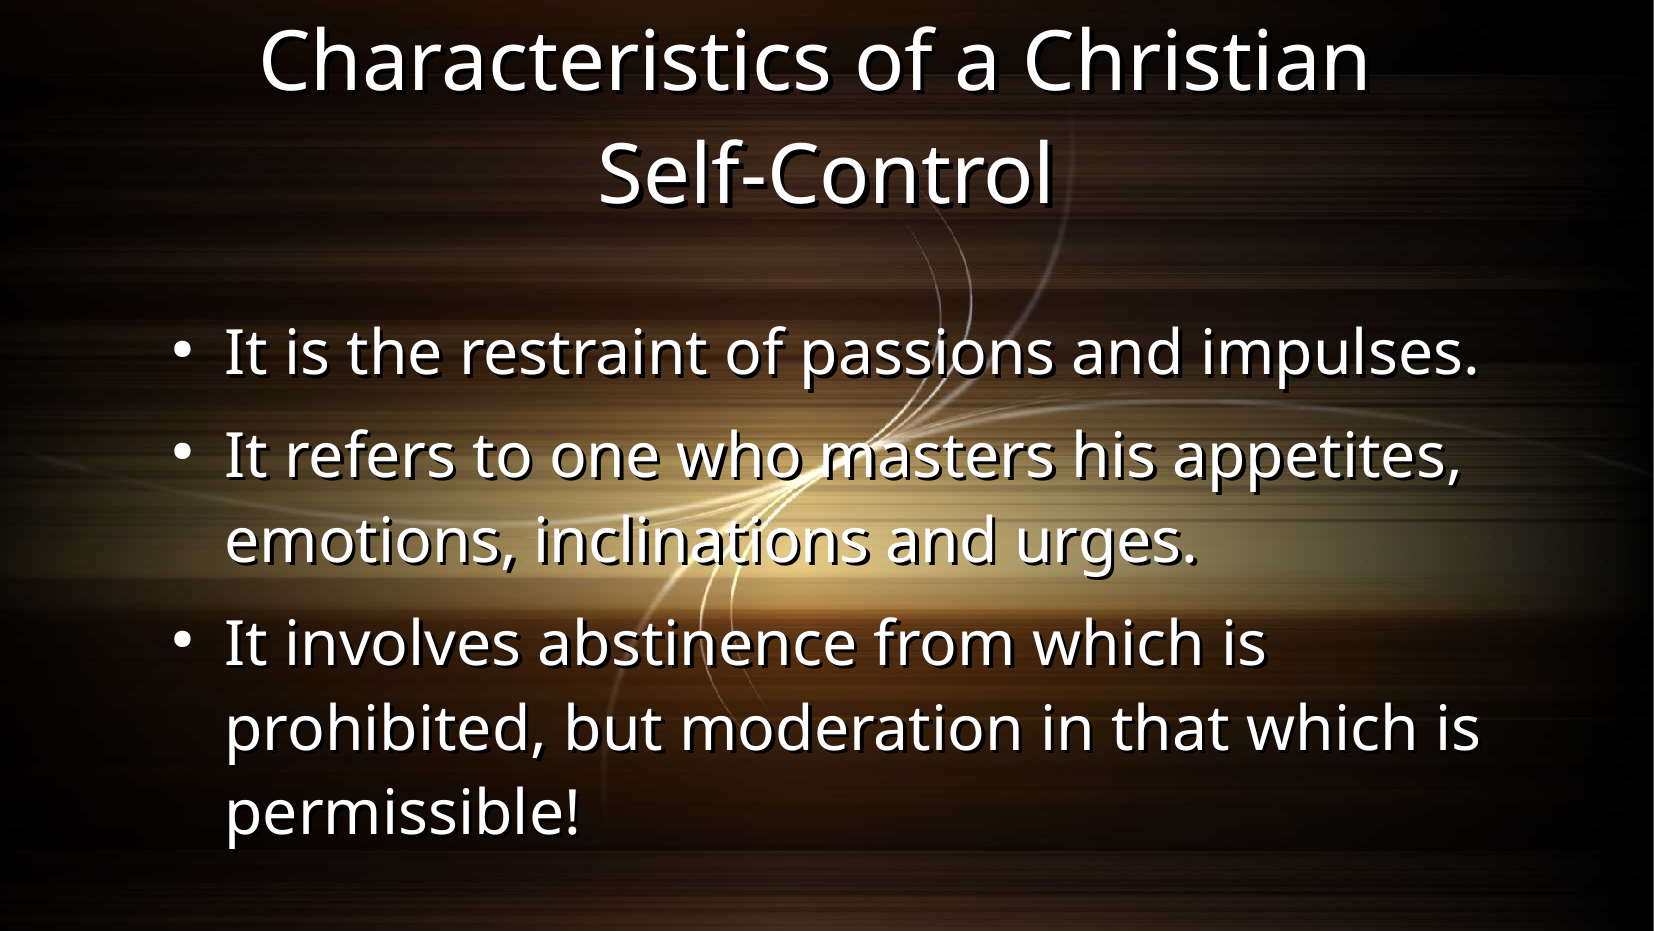

# Characteristics of a Christian Self-Control
It is the restraint of passions and impulses.
It refers to one who masters his appetites, emotions, inclinations and urges.
It involves abstinence from which is prohibited, but moderation in that which is permissible!